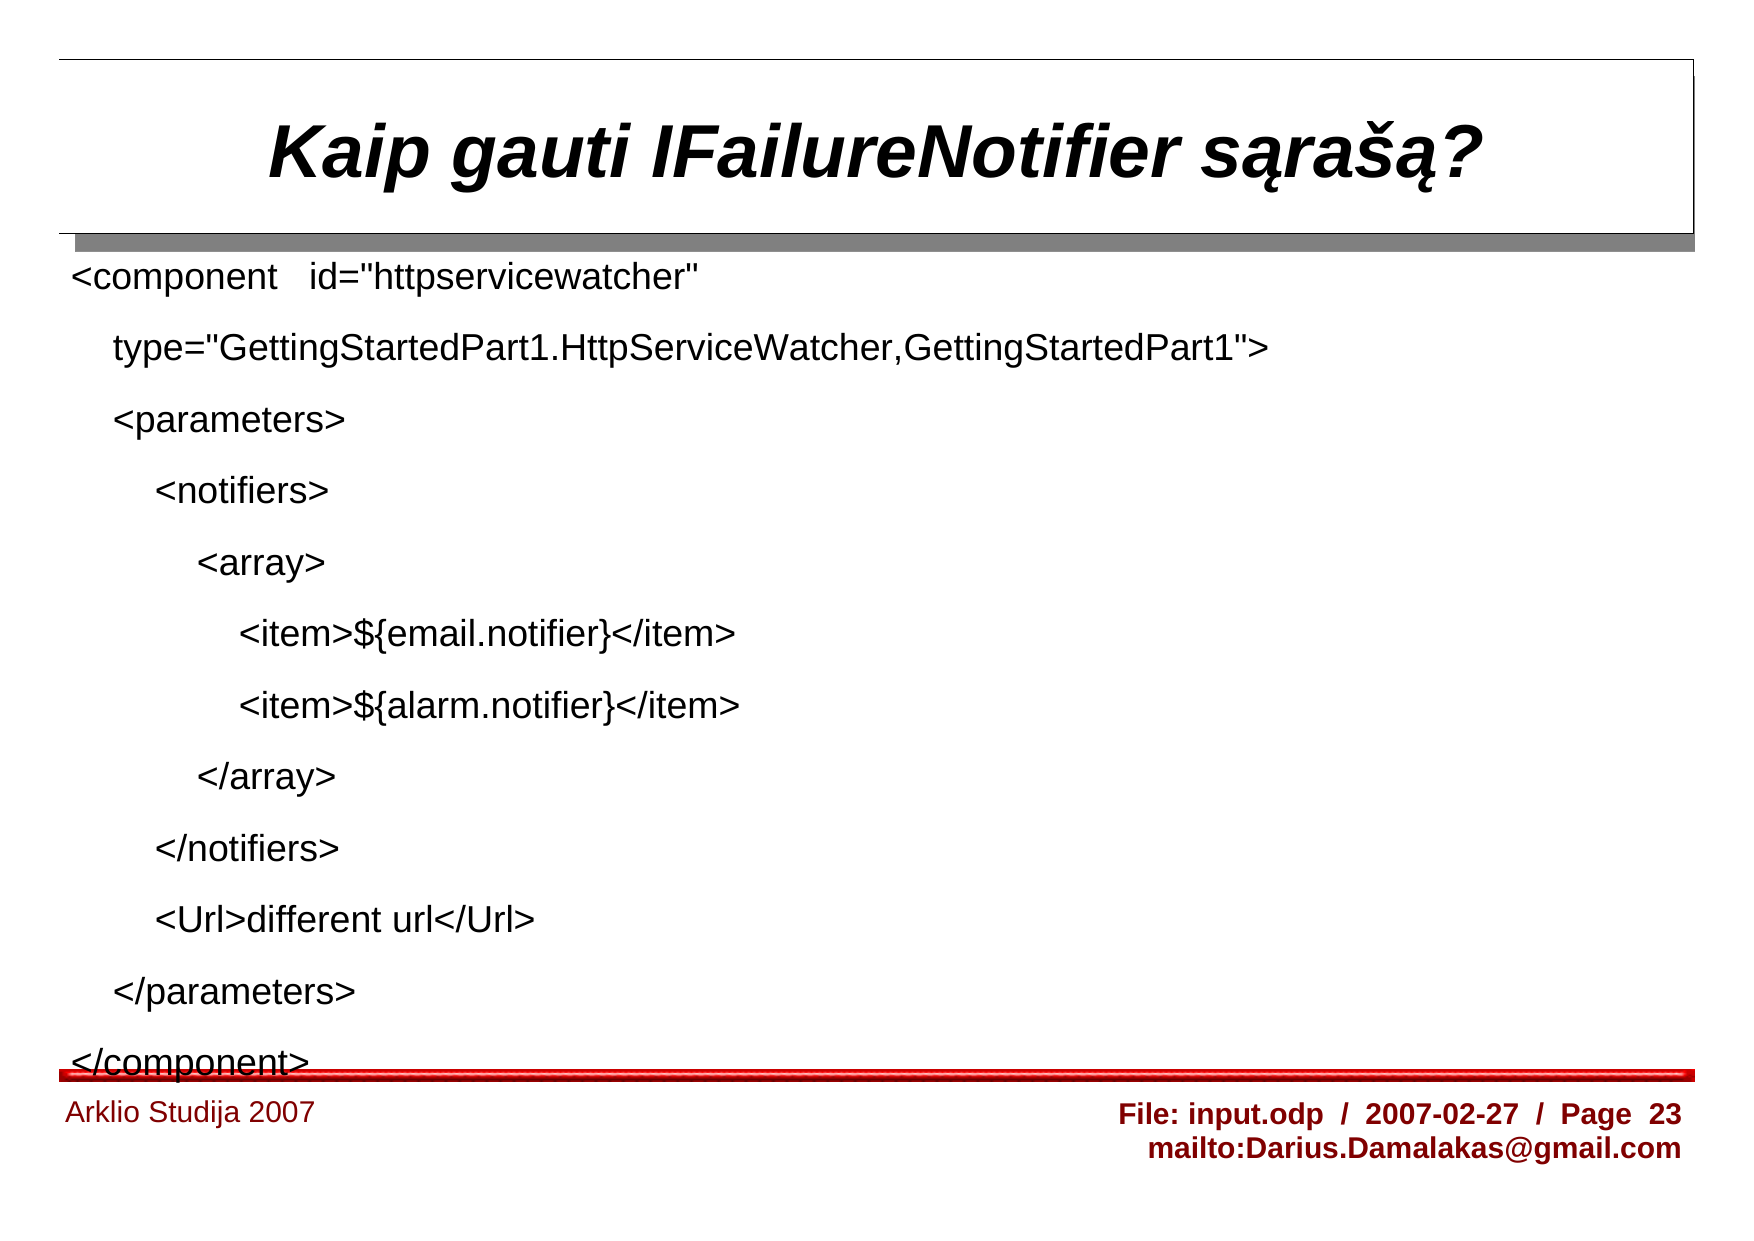

# Kaip gauti IFailureNotifier sąrašą?
<component id="httpservicewatcher"
 type="GettingStartedPart1.HttpServiceWatcher,GettingStartedPart1">
 <parameters>
 <notifiers>
 <array>
 <item>${email.notifier}</item>
 <item>${alarm.notifier}</item>
 </array>
 </notifiers>
 <Url>different url</Url>
 </parameters>
</component>